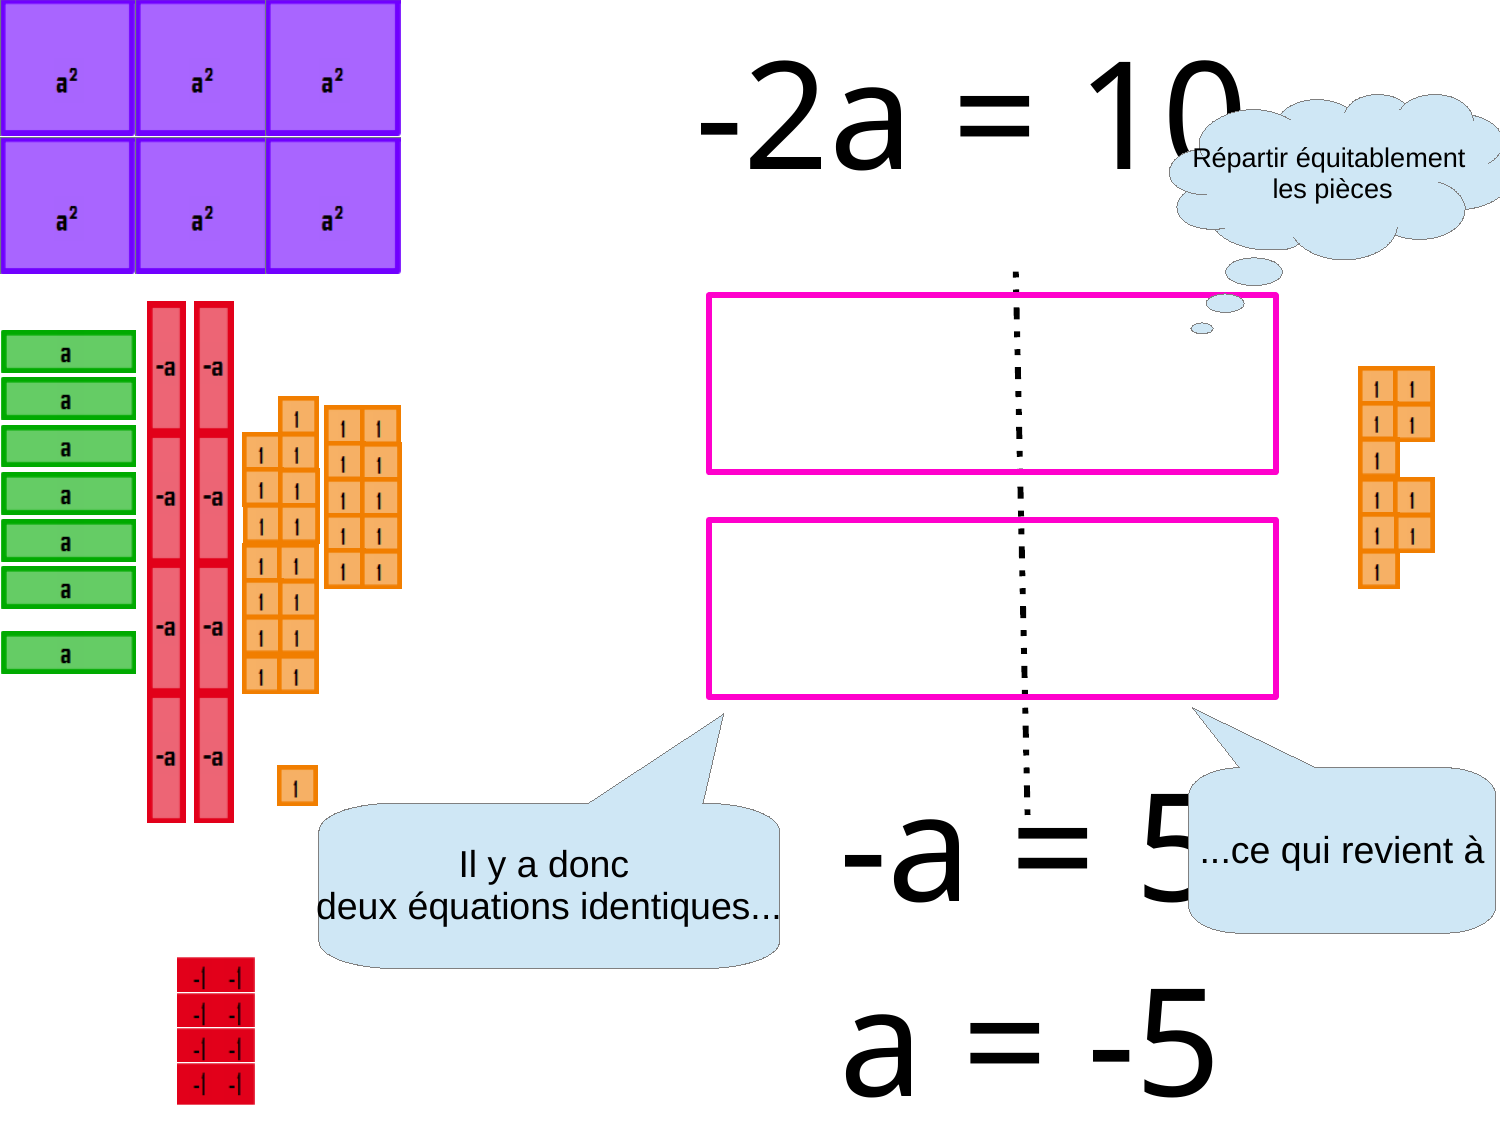

-2a = 10
Répartir équitablement
 les pièces
-a = 5
...ce qui revient à
Il y a donc
deux équations identiques...
a = -5